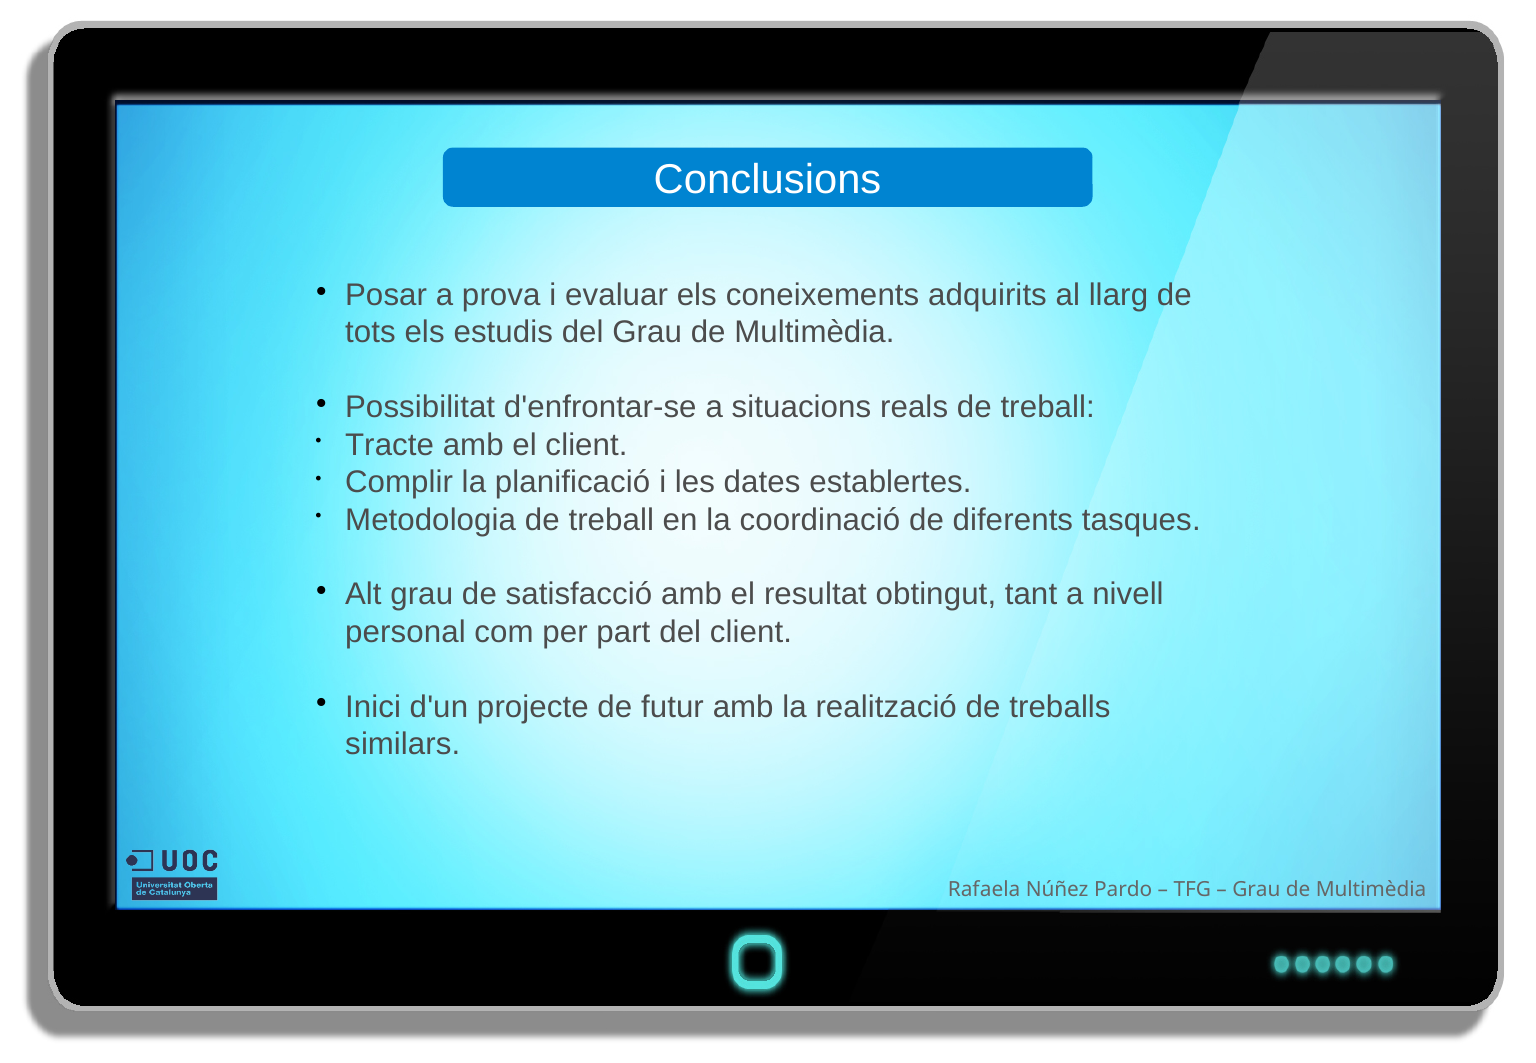

Conclusions
Posar a prova i evaluar els coneixements adquirits al llarg de tots els estudis del Grau de Multimèdia.
Possibilitat d'enfrontar-se a situacions reals de treball:
Tracte amb el client.
Complir la planificació i les dates establertes.
Metodologia de treball en la coordinació de diferents tasques.
Alt grau de satisfacció amb el resultat obtingut, tant a nivell personal com per part del client.
Inici d'un projecte de futur amb la realització de treballs similars.
Rafaela Núñez Pardo – TFG – Grau de Multimèdia